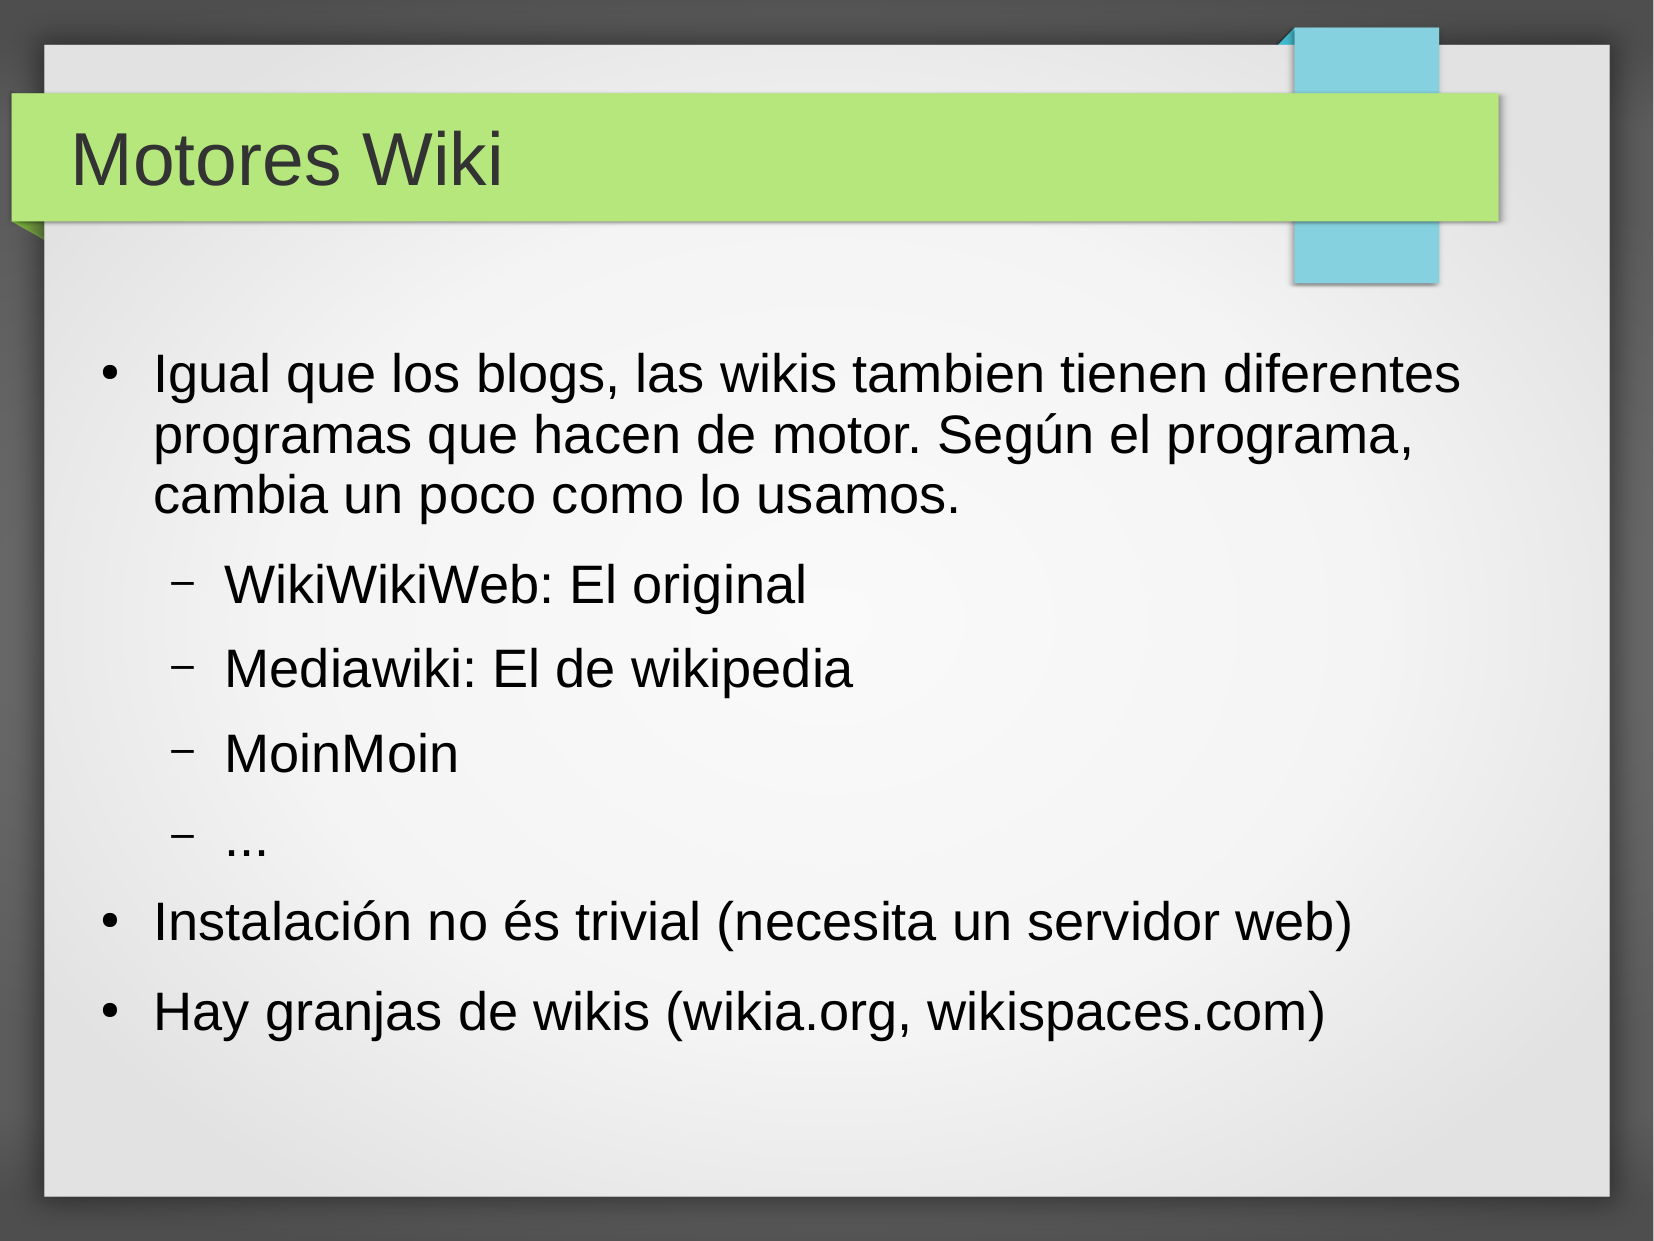

# Motores Wiki
Igual que los blogs, las wikis tambien tienen diferentes programas que hacen de motor. Según el programa, cambia un poco como lo usamos.
WikiWikiWeb: El original
Mediawiki: El de wikipedia
MoinMoin
...
Instalación no és trivial (necesita un servidor web)
Hay granjas de wikis (wikia.org, wikispaces.com)